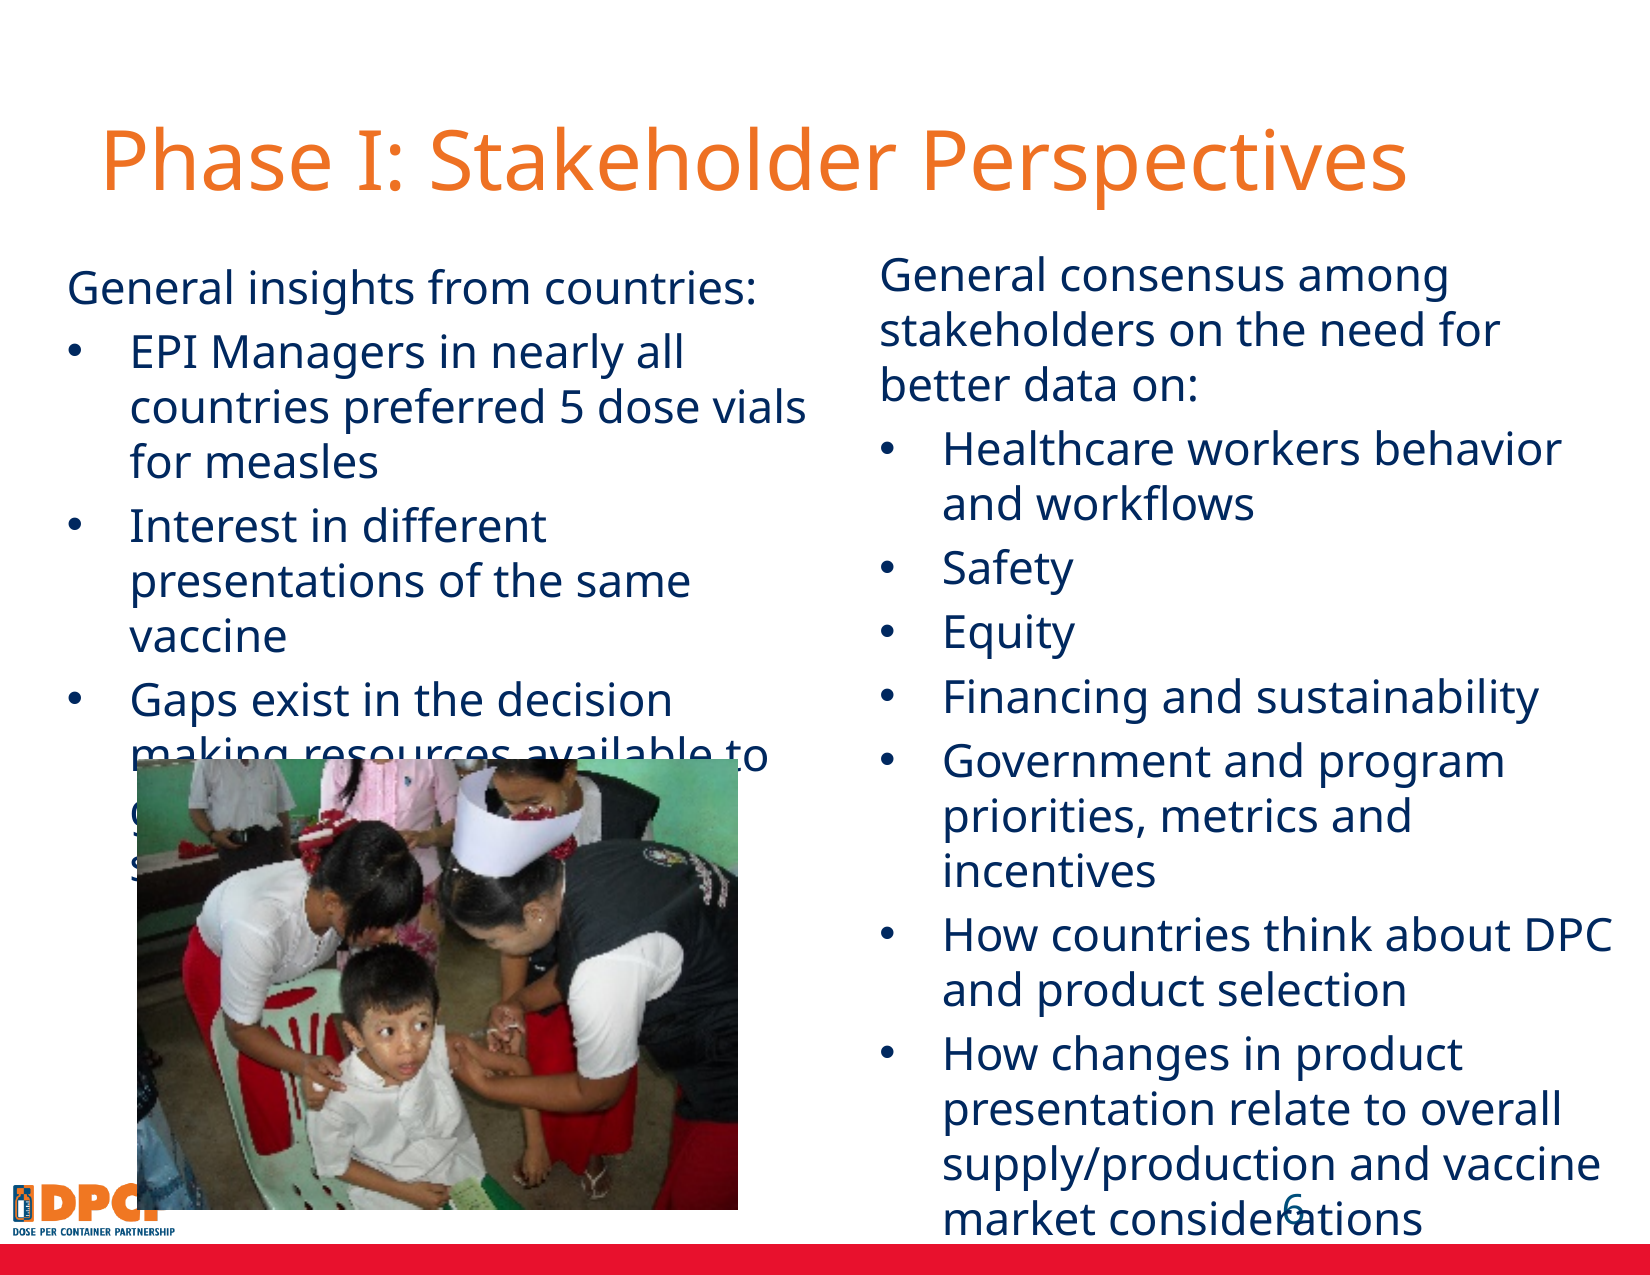

# Phase I: Stakeholder Perspectives
General consensus among stakeholders on the need for better data on:
Healthcare workers behavior and workflows
Safety
Equity
Financing and sustainability
Government and program priorities, metrics and incentives
How countries think about DPC and product selection
How changes in product presentation relate to overall supply/production and vaccine market considerations
General insights from countries:
EPI Managers in nearly all countries preferred 5 dose vials for measles
Interest in different presentations of the same vaccine
Gaps exist in the decision making resources available to guide countries in product selection